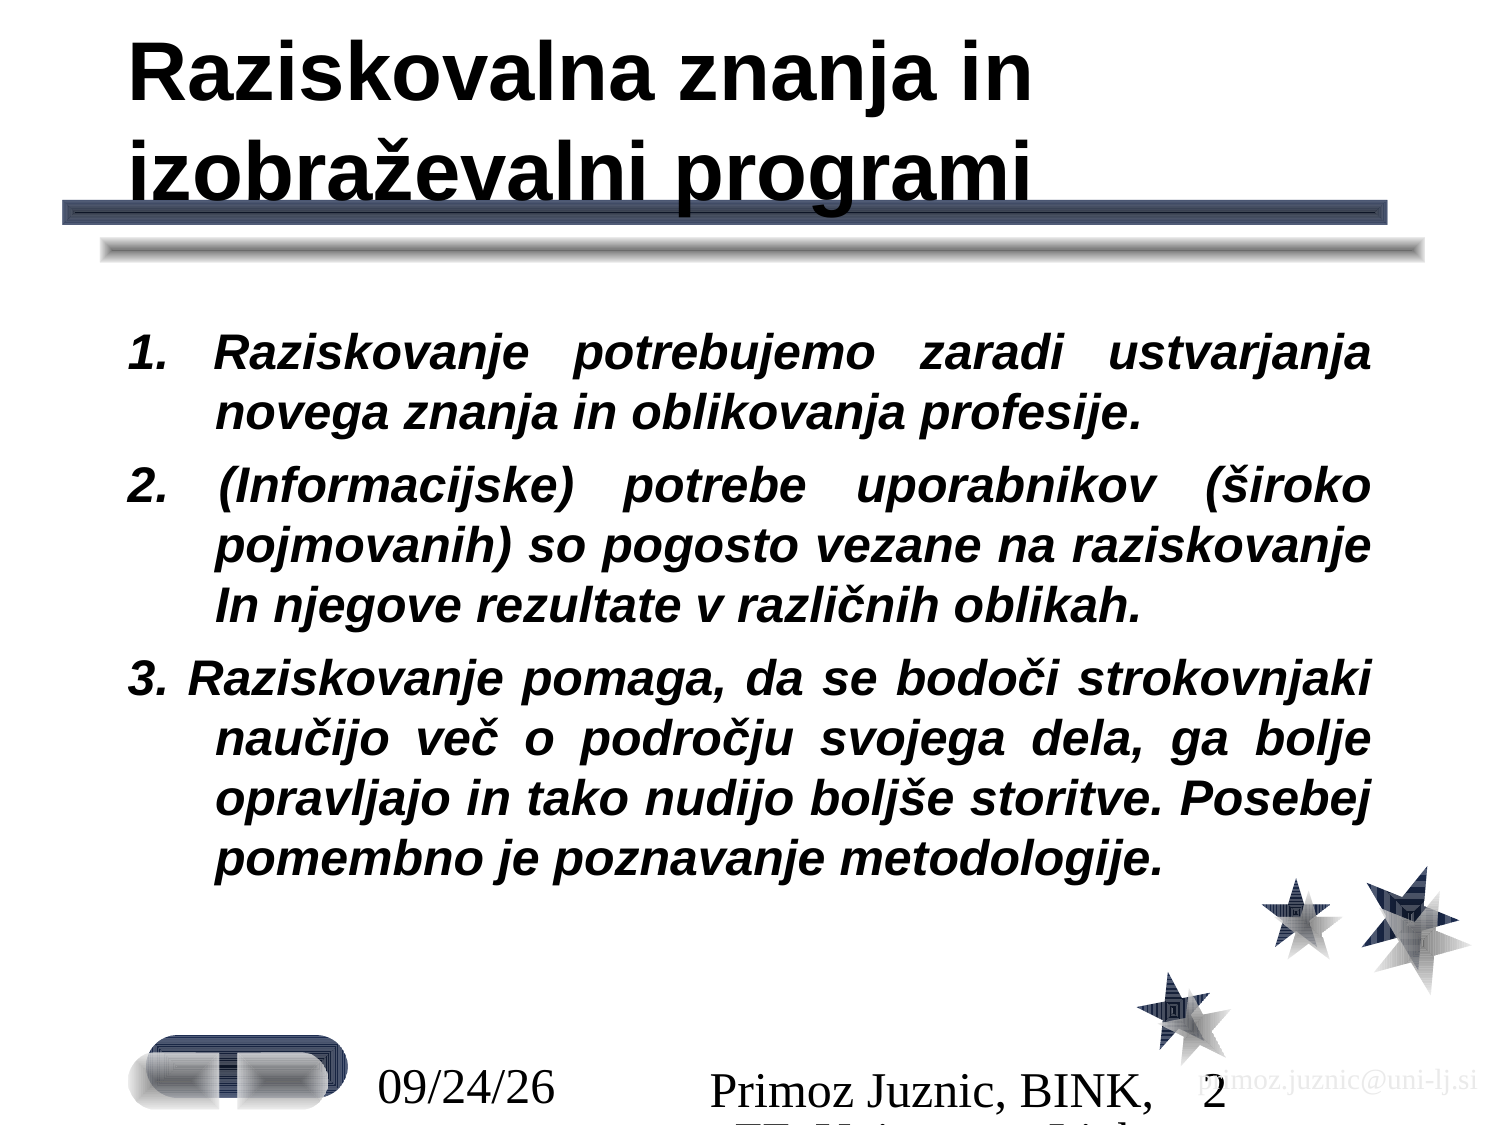

# Raziskovalna znanja in izobraževalni programi
1. Raziskovanje potrebujemo zaradi ustvarjanja novega znanja in oblikovanja profesije.
2. (Informacijske) potrebe uporabnikov (široko pojmovanih) so pogosto vezane na raziskovanje In njegove rezultate v različnih oblikah.
3. Raziskovanje pomaga, da se bodoči strokovnjaki naučijo več o področju svojega dela, ga bolje opravljajo in tako nudijo boljše storitve. Posebej pomembno je poznavanje metodologije.
Primoz Juznic, BINK, FF, Univerza v Ljubljani
2